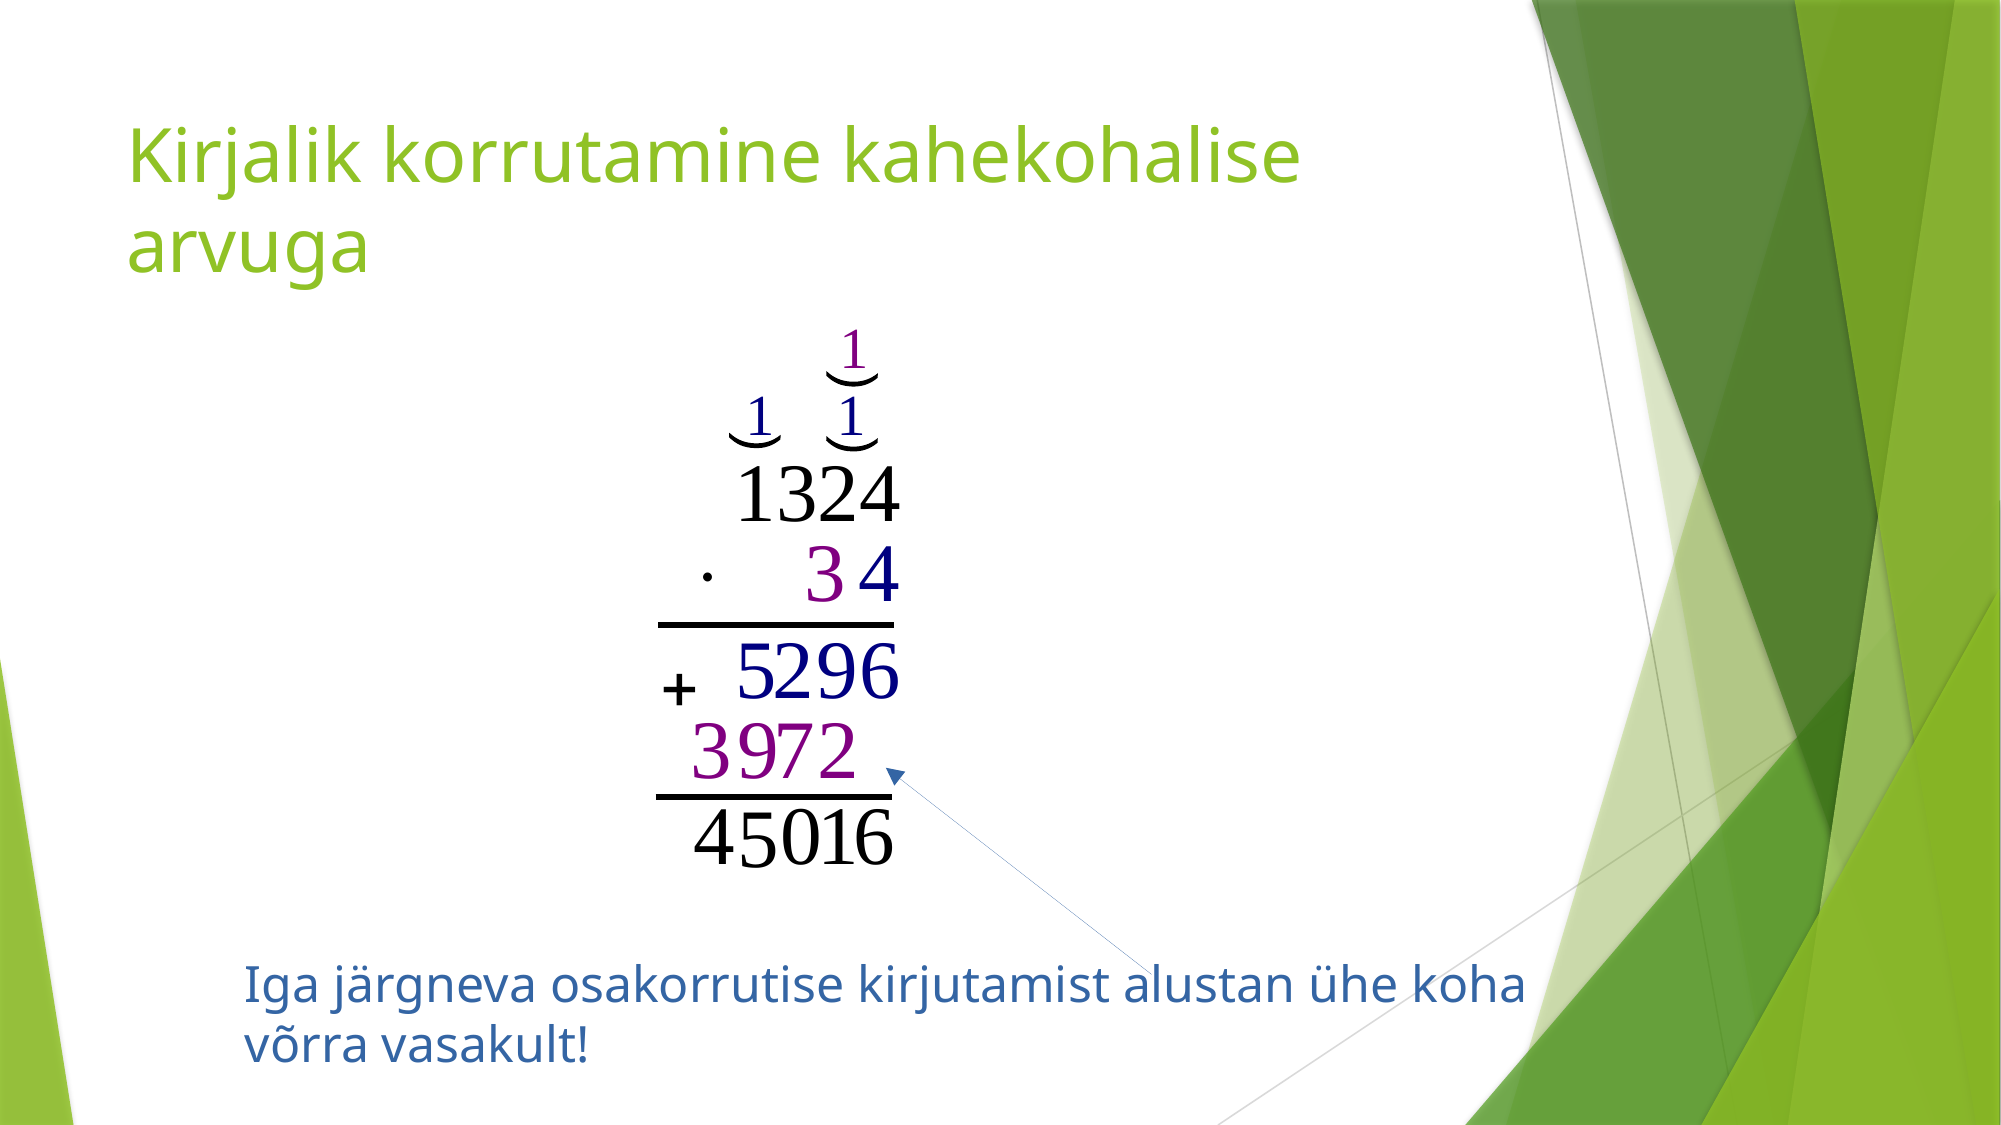

# Kirjalik korrutamine kahekohalise arvuga
Iga järgneva osakorrutise kirjutamist alustan ühe koha
võrra vasakult!